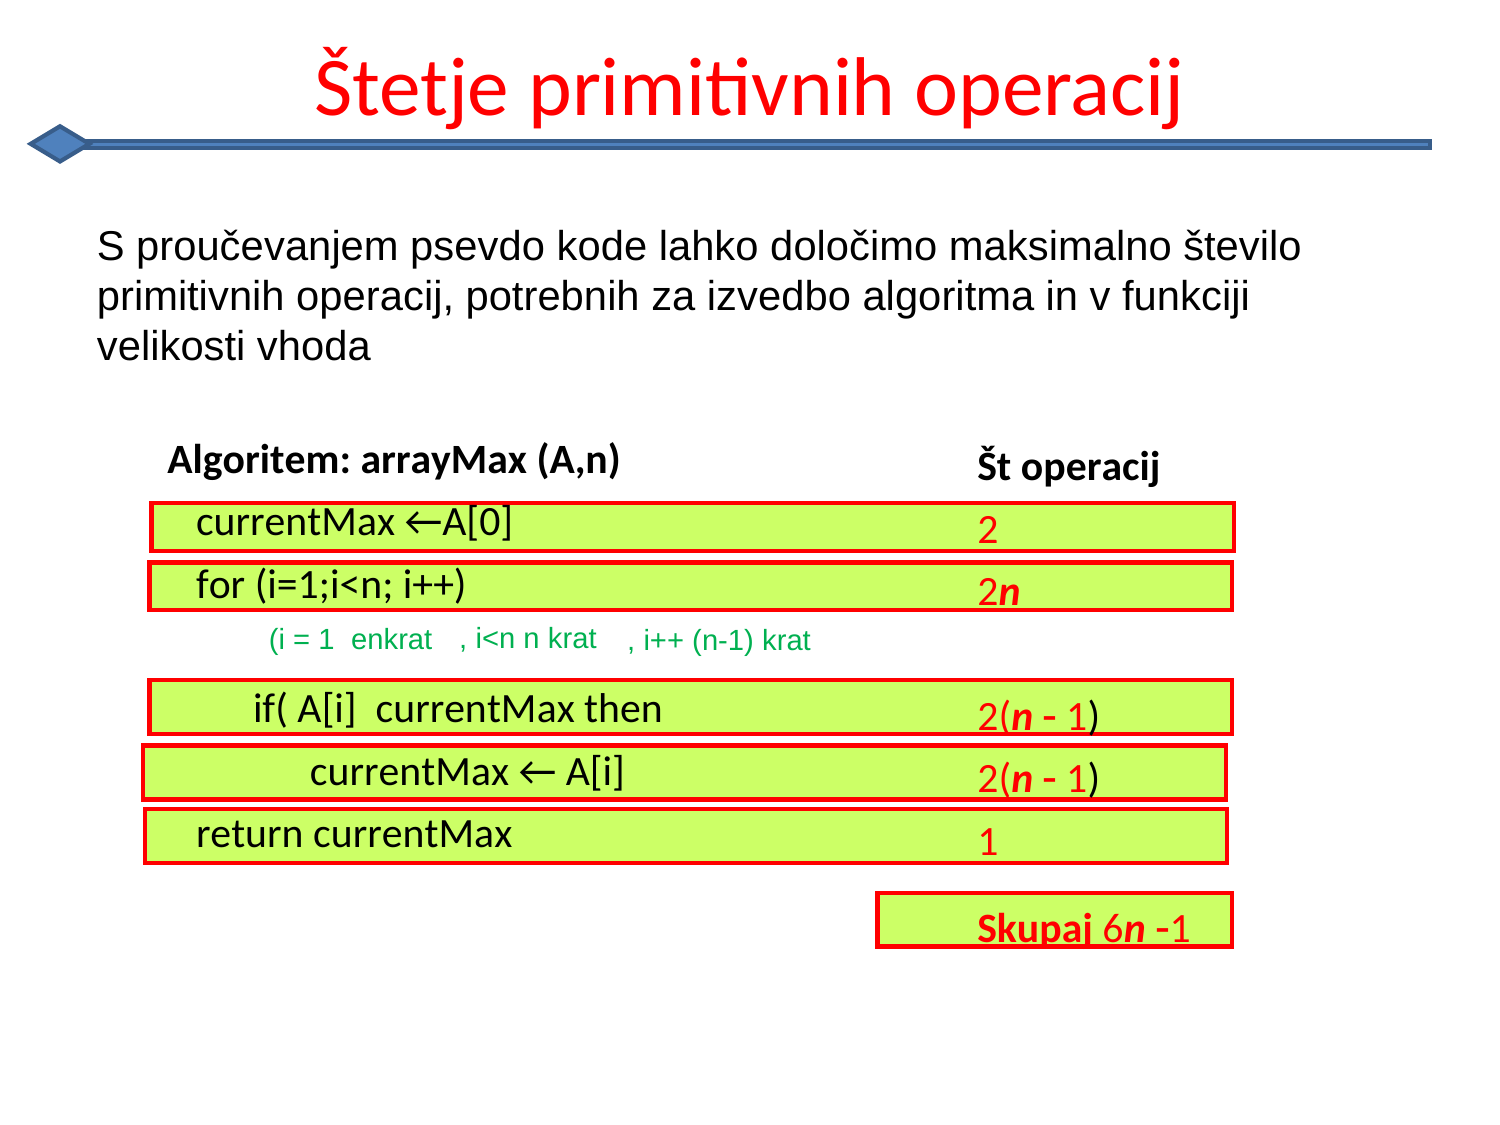

# Štetje primitivnih operacij
S proučevanjem psevdo kode lahko določimo maksimalno število primitivnih operacij, potrebnih za izvedbo algoritma in v funkciji velikosti vhoda
Algoritem: arrayMax (A,n)
 currentMax ←A[0]
 for (i=1;i<n; i++)
 if( A[i] currentMax then
 currentMax ← A[i]
 return currentMax
Št operacij
2
2n
2(n  1)
2(n  1)
1
Skupaj 6n 1
, i<n n krat
(i = 1 enkrat
, i++ (n-1) krat